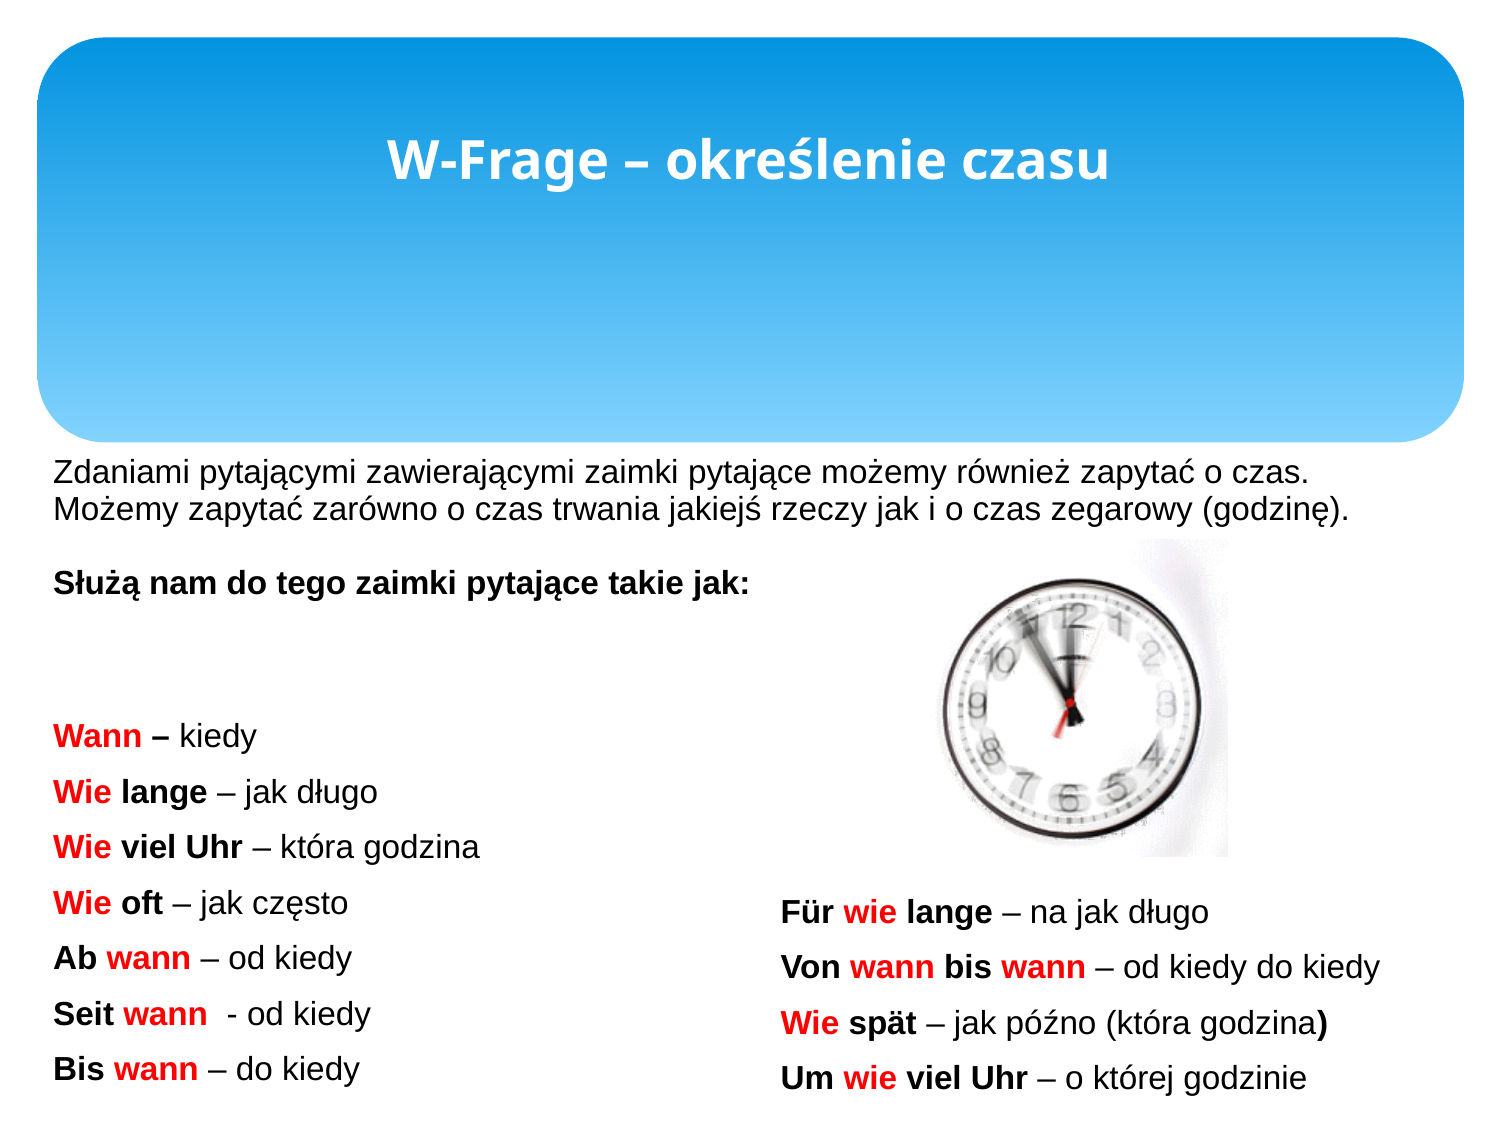

# W-Frage – określenie czasu
Zdaniami pytającymi zawierającymi zaimki pytające możemy również zapytać o czas.
Możemy zapytać zarówno o czas trwania jakiejś rzeczy jak i o czas zegarowy (godzinę).
Służą nam do tego zaimki pytające takie jak:
Wann – kiedy
Wie lange – jak długo
Wie viel Uhr – która godzina
Wie oft – jak często
Ab wann – od kiedy
Seit wann - od kiedy
Bis wann – do kiedy
Für wie lange – na jak długo
Von wann bis wann – od kiedy do kiedy
Wie spät – jak późno (która godzina)
Um wie viel Uhr – o której godzinie